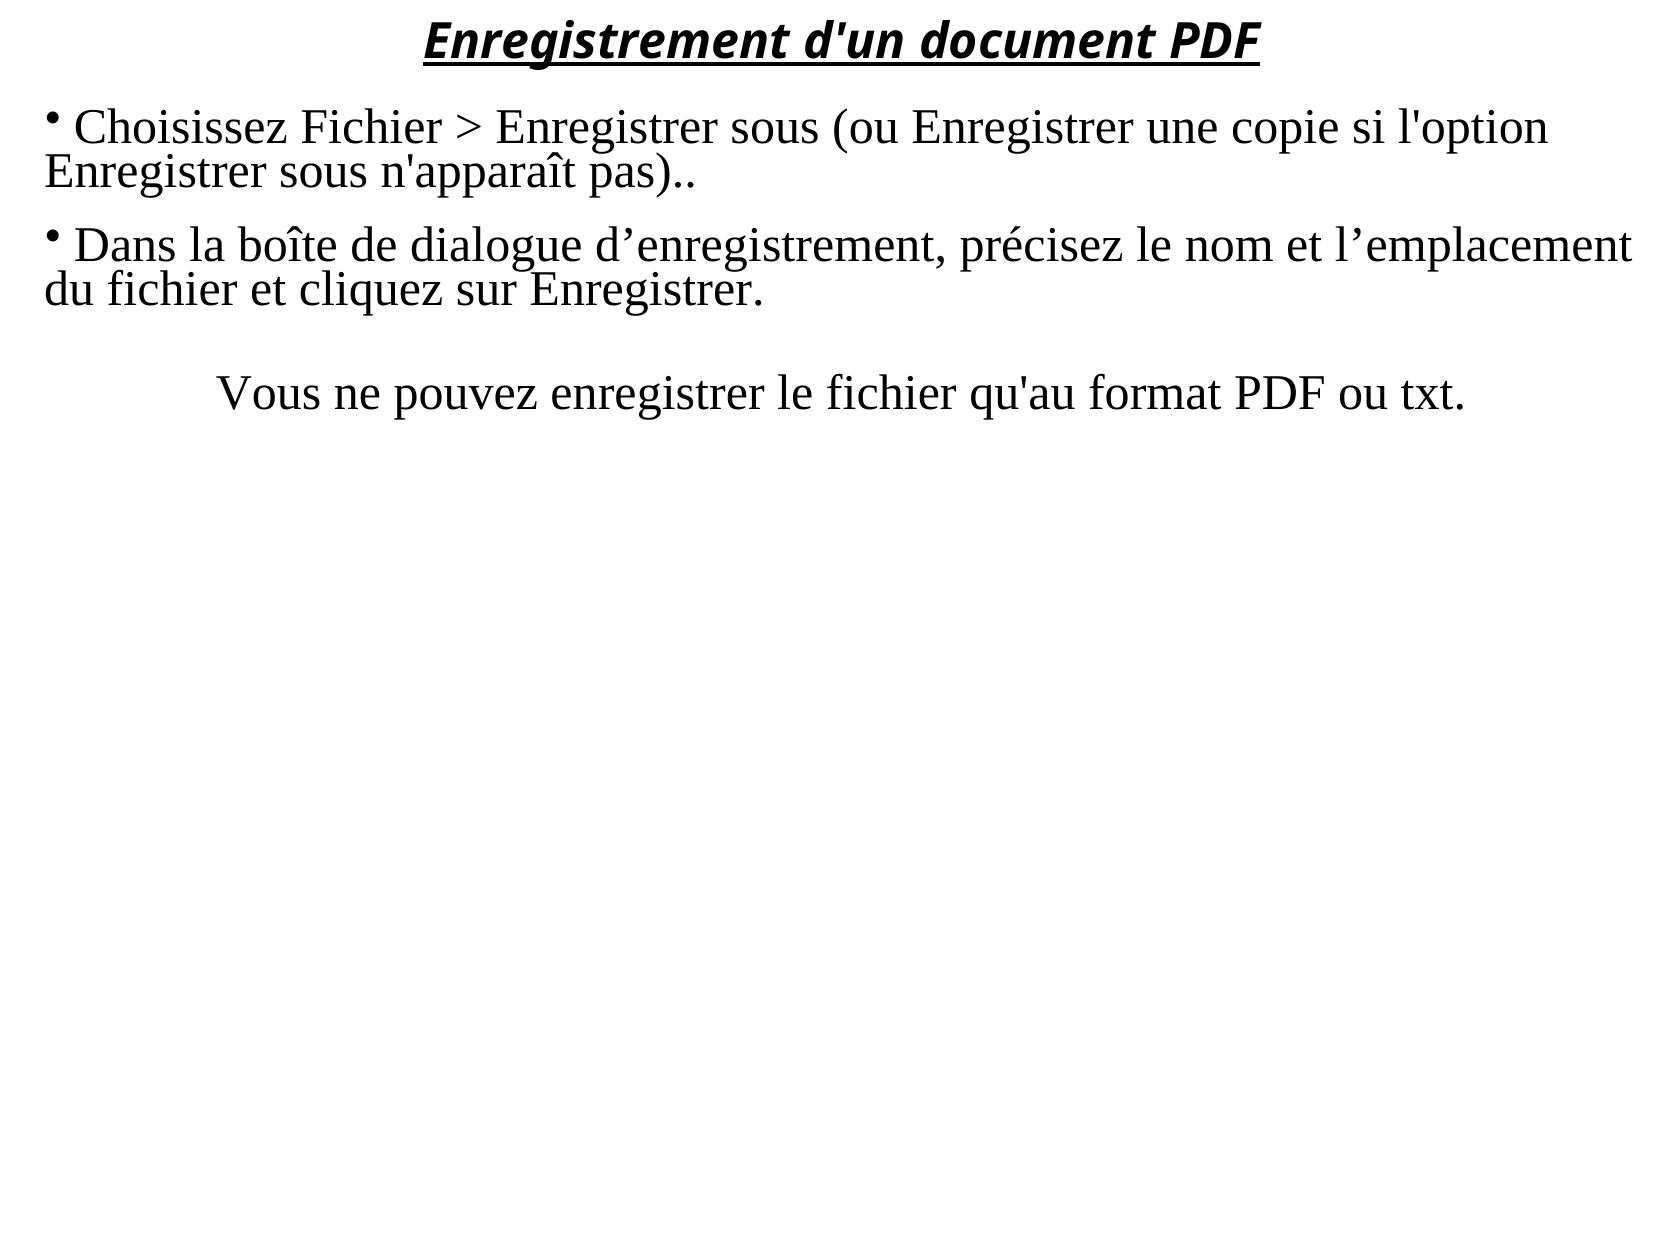

Enregistrement d'un document PDF
 Choisissez Fichier > Enregistrer sous (ou Enregistrer une copie si l'option
Enregistrer sous n'apparaît pas)..
 Dans la boîte de dialogue d’enregistrement, précisez le nom et l’emplacement
du fichier et cliquez sur Enregistrer.
Vous ne pouvez enregistrer le fichier qu'au format PDF ou txt.